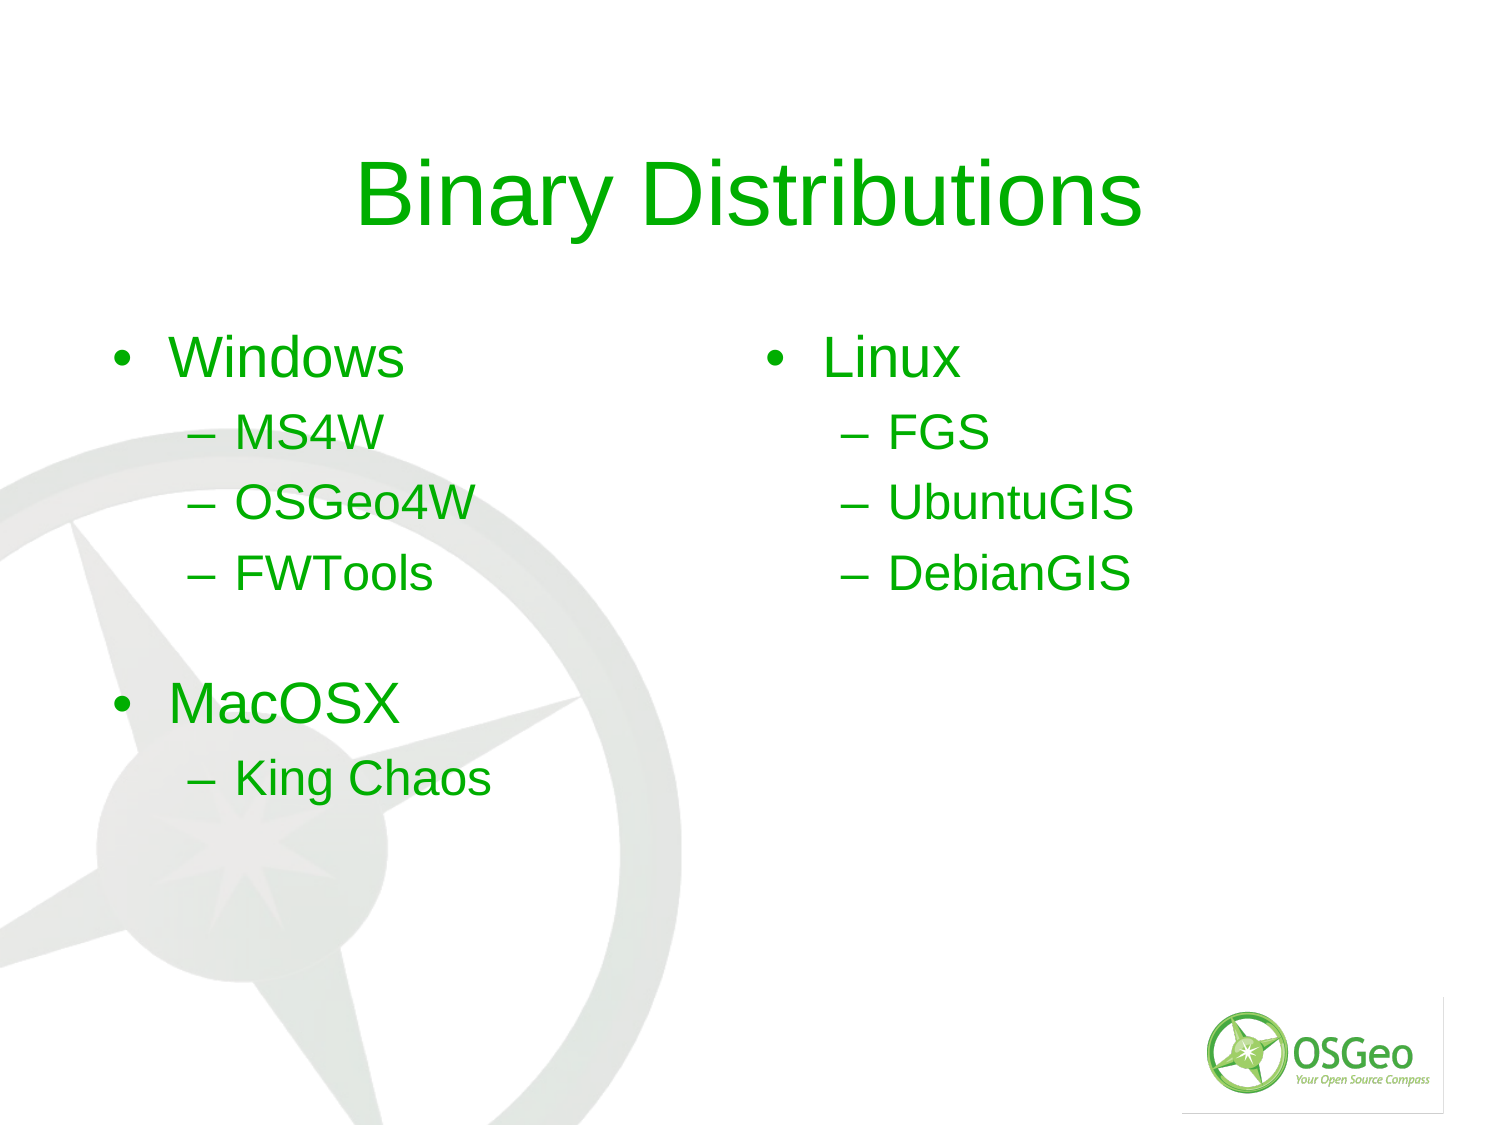

# Binary Distributions
Windows
MS4W
OSGeo4W
FWTools
MacOSX
King Chaos
Linux
FGS
UbuntuGIS
DebianGIS